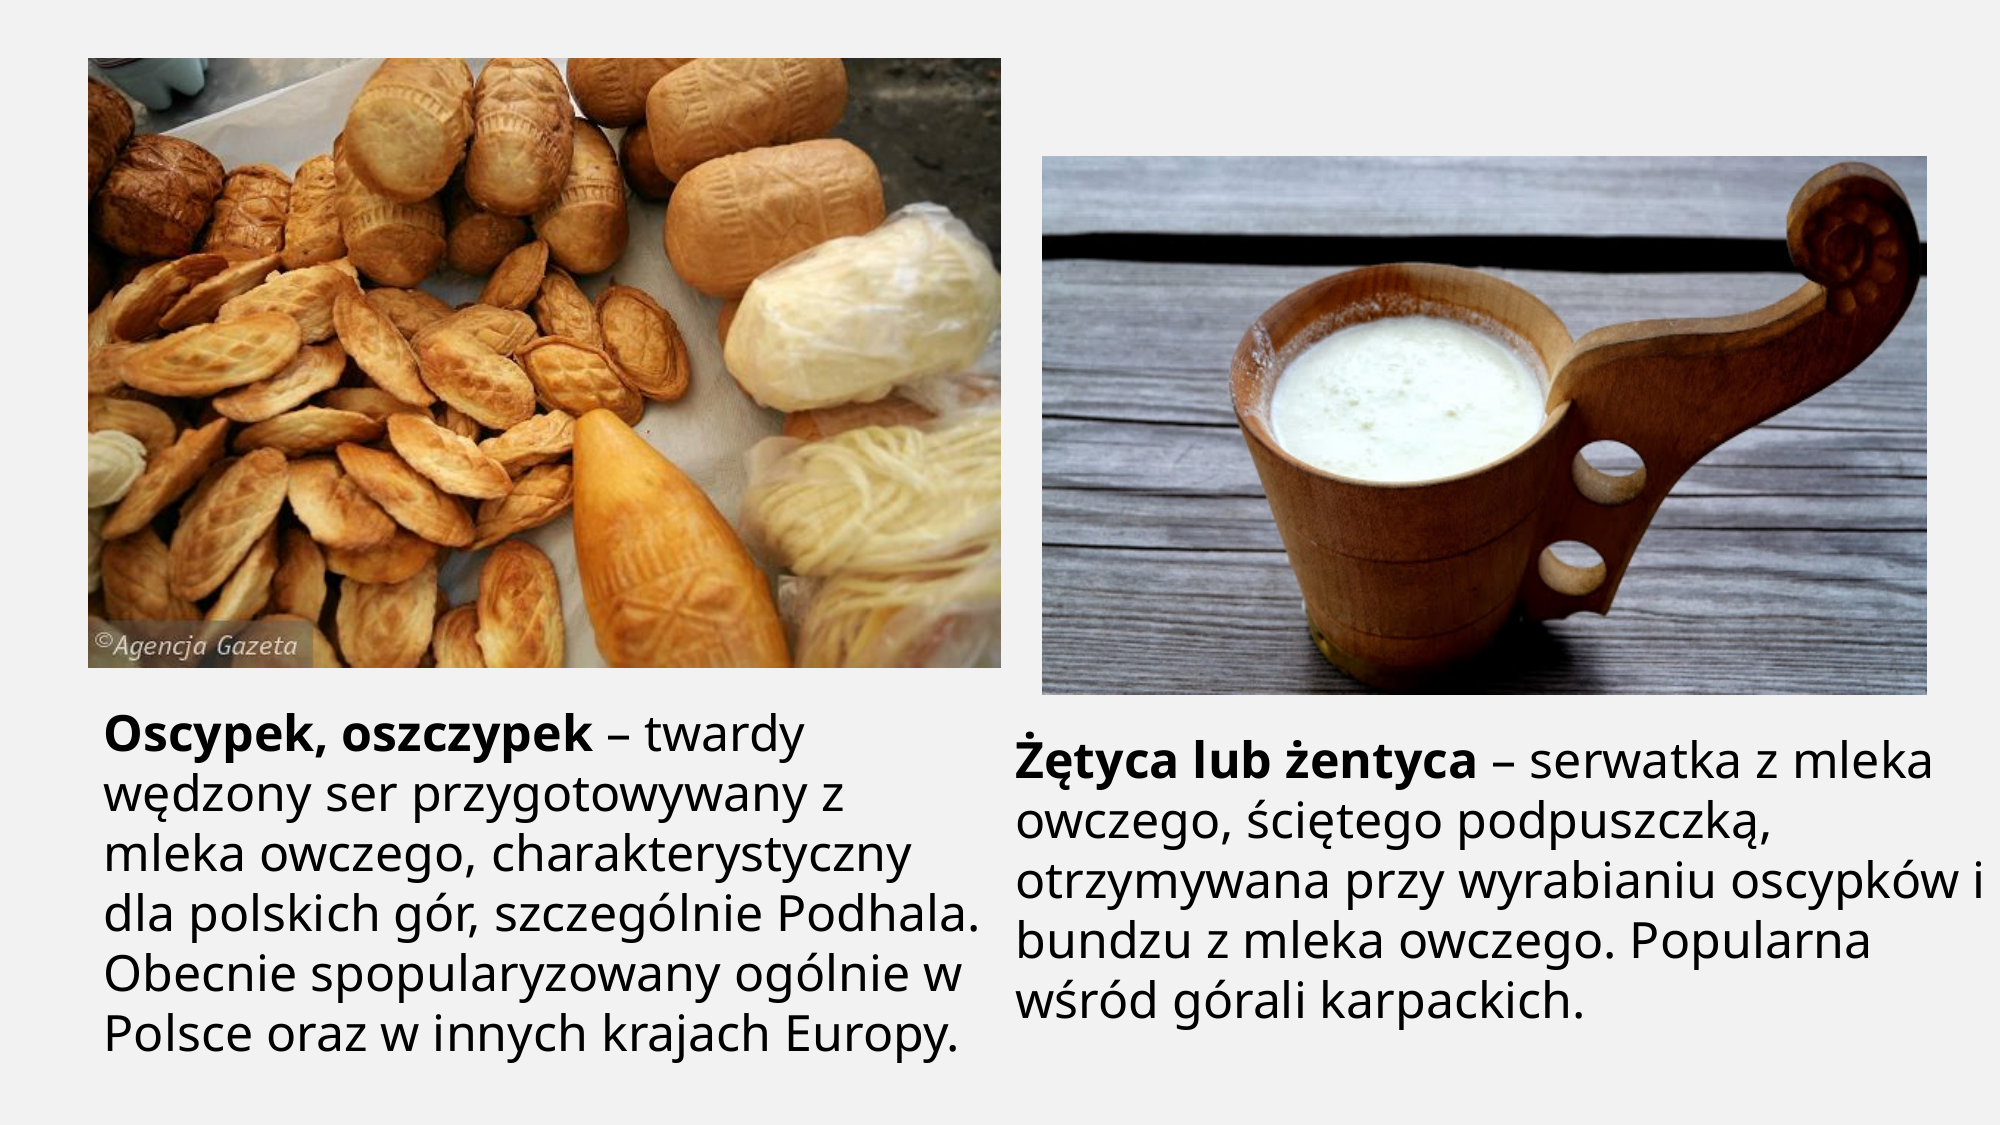

Oscypek, oszczypek – twardy wędzony ser przygotowywany z mleka owczego, charakterystyczny dla polskich gór, szczególnie Podhala. Obecnie spopularyzowany ogólnie w Polsce oraz w innych krajach Europy.
Żętyca lub żentyca – serwatka z mleka owczego, ściętego podpuszczką, otrzymywana przy wyrabianiu oscypków i bundzu z mleka owczego. Popularna wśród górali karpackich.